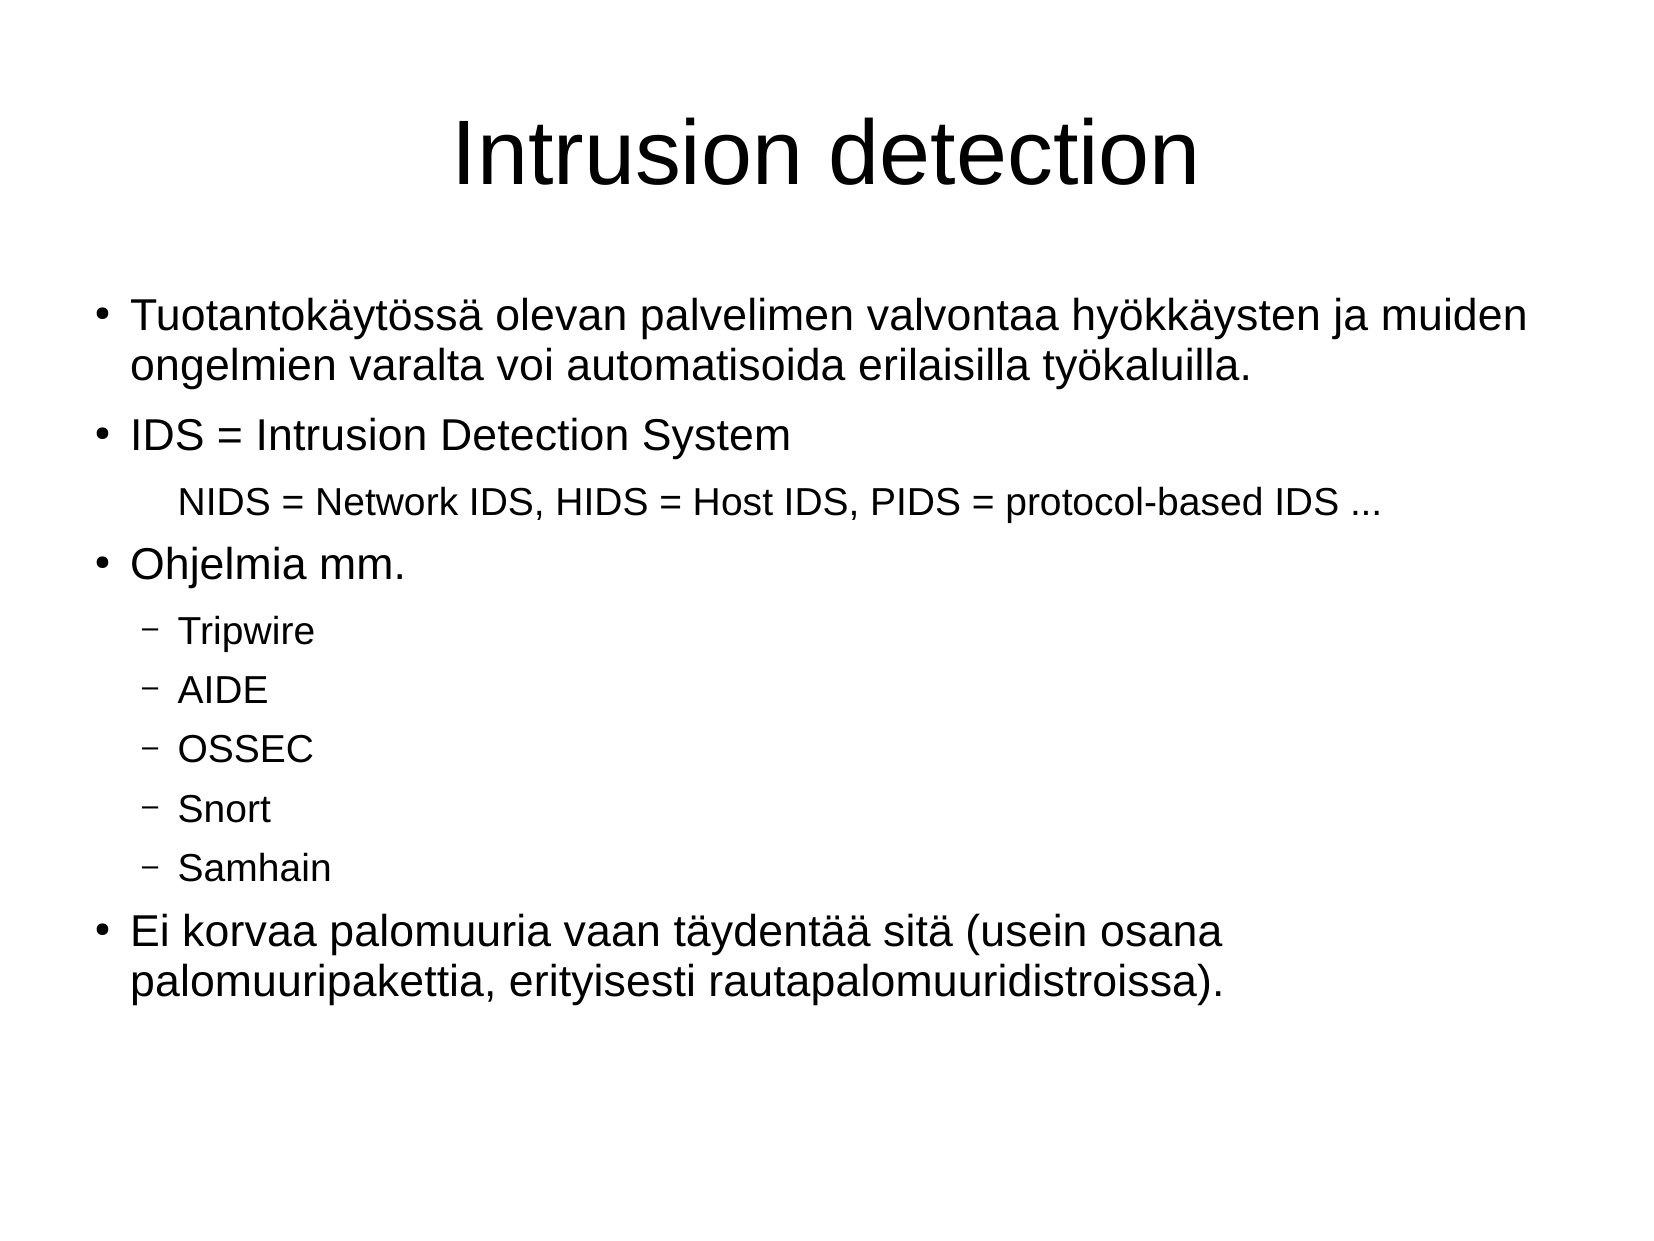

# Intrusion detection
Tuotantokäytössä olevan palvelimen valvontaa hyökkäysten ja muiden ongelmien varalta voi automatisoida erilaisilla työkaluilla.
IDS = Intrusion Detection System
NIDS = Network IDS, HIDS = Host IDS, PIDS = protocol-based IDS ...
Ohjelmia mm.
Tripwire
AIDE
OSSEC
Snort
Samhain
Ei korvaa palomuuria vaan täydentää sitä (usein osana palomuuripakettia, erityisesti rautapalomuuridistroissa).